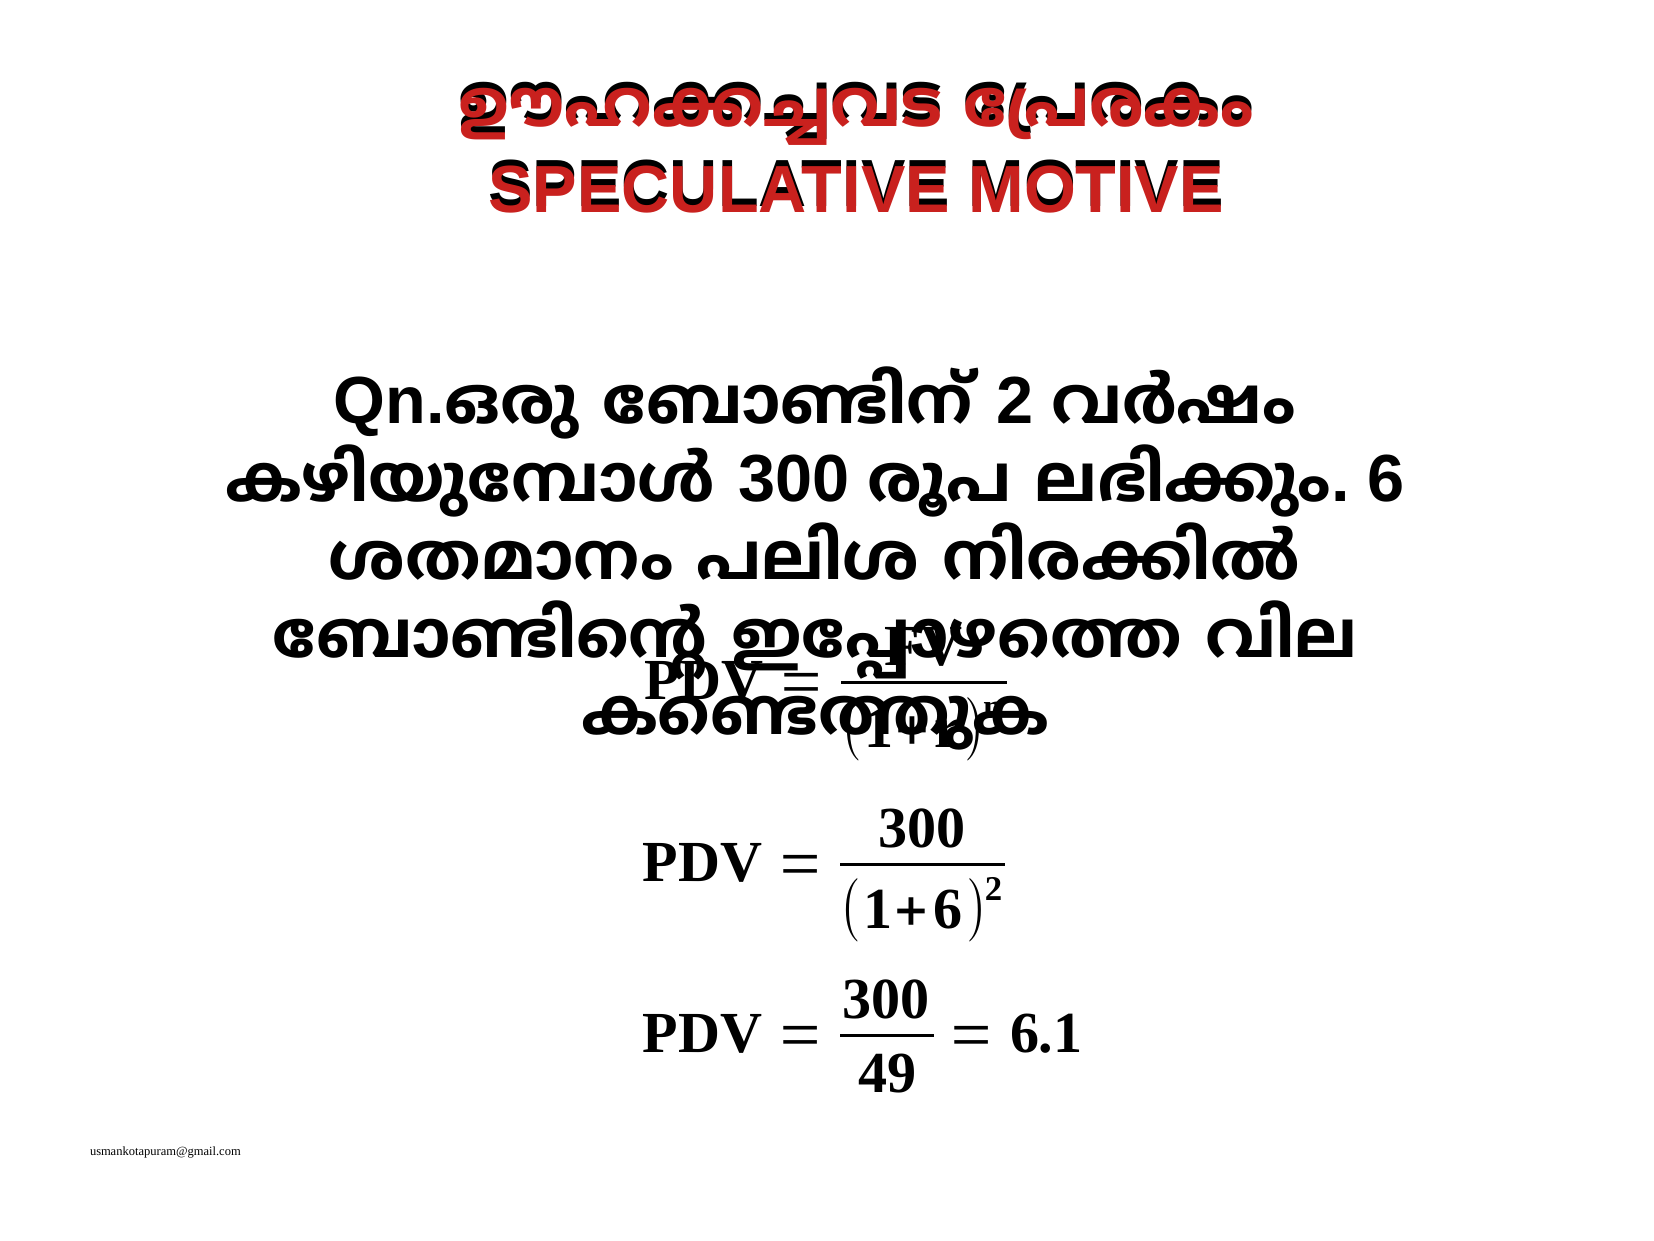

# ഊഹക്കച്ചവട പ്രേരകം SPECULATIVE MOTIVE
ഊഹക്കച്ചവട പ്രേരകം
SPECULATIVE MOTIVE
Qn.ഒരു ബോണ്ടിന് 2 വർഷം കഴിയുമ്പോൾ 300 രൂപ ലഭിക്കും. 6 ശതമാനം പലിശ നിരക്കിൽ ബോണ്ടിന്റെ ഇപ്പോഴത്തെ വില കണ്ടെത്തുക